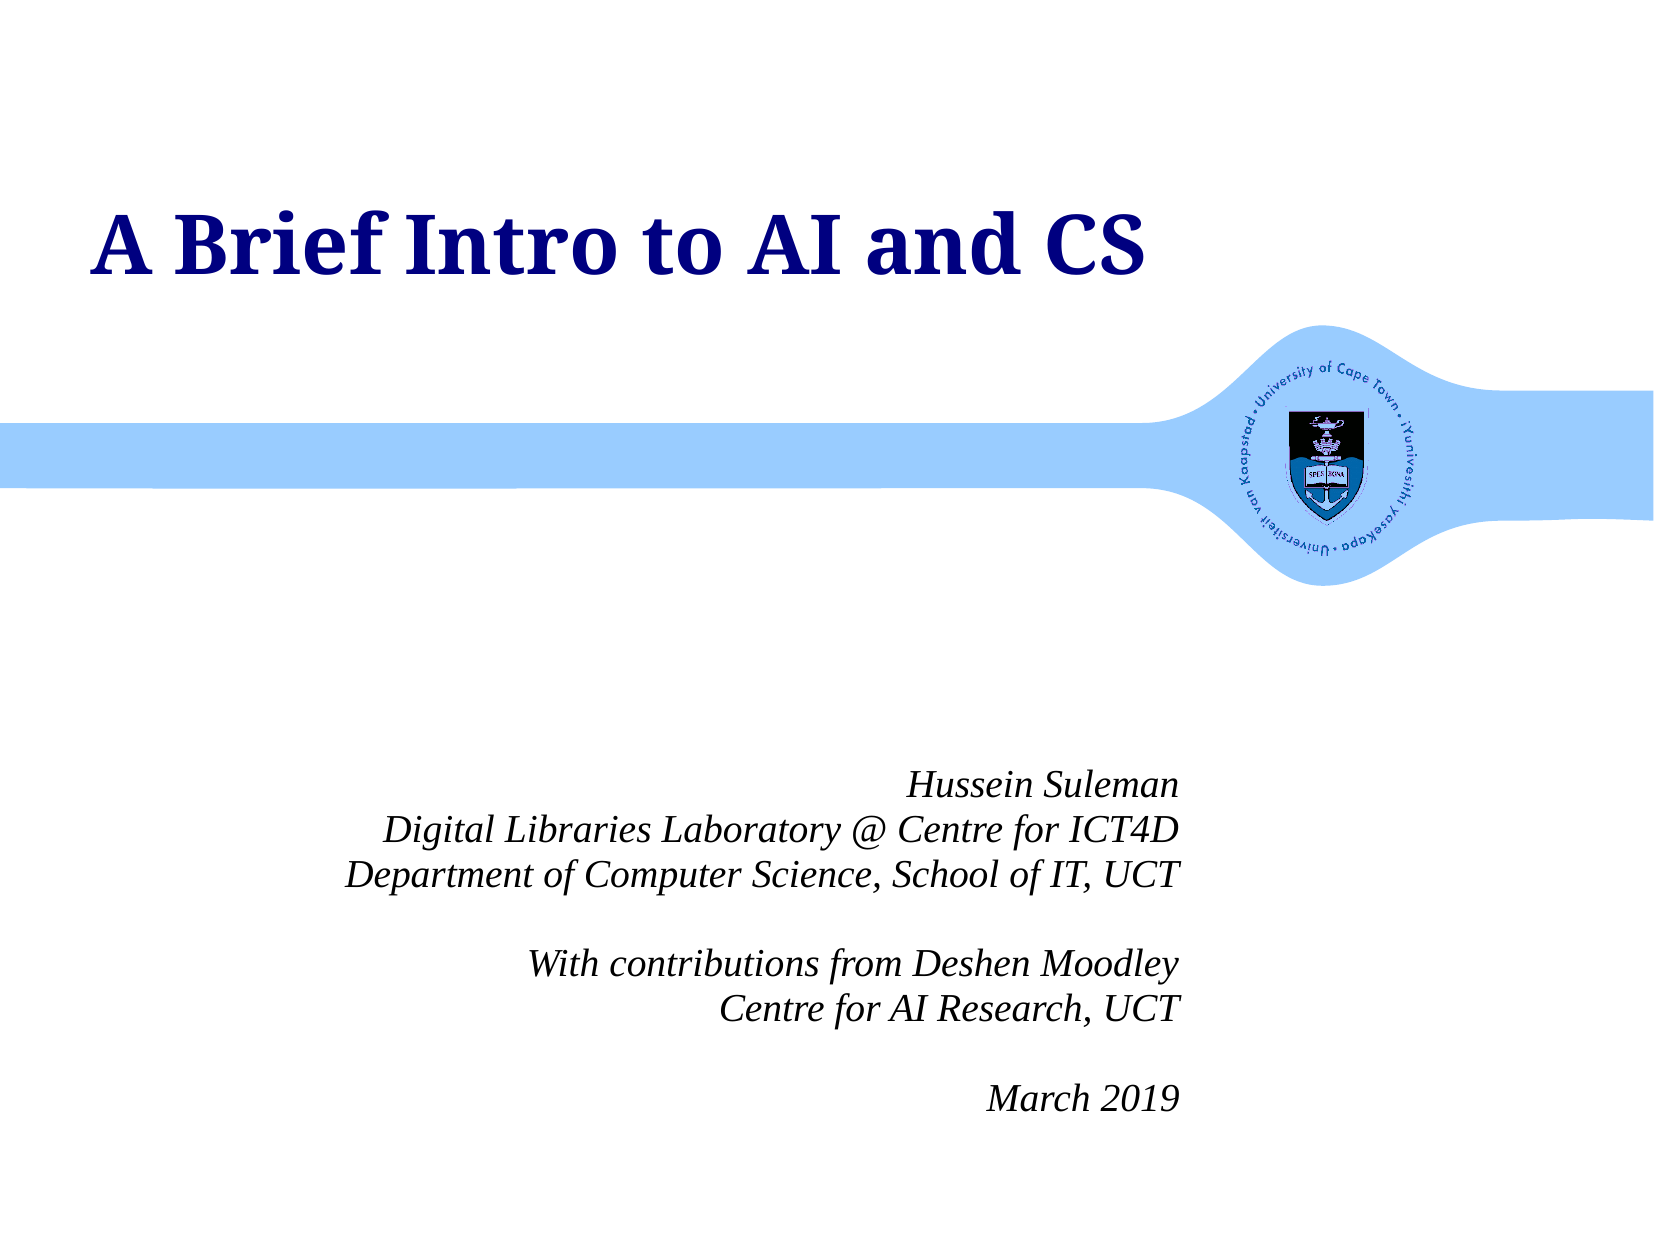

# A Brief Intro to AI and CS
Hussein Suleman
Digital Libraries Laboratory @ Centre for ICT4D
Department of Computer Science, School of IT, UCT
With contributions from Deshen Moodley
Centre for AI Research, UCT
March 2019